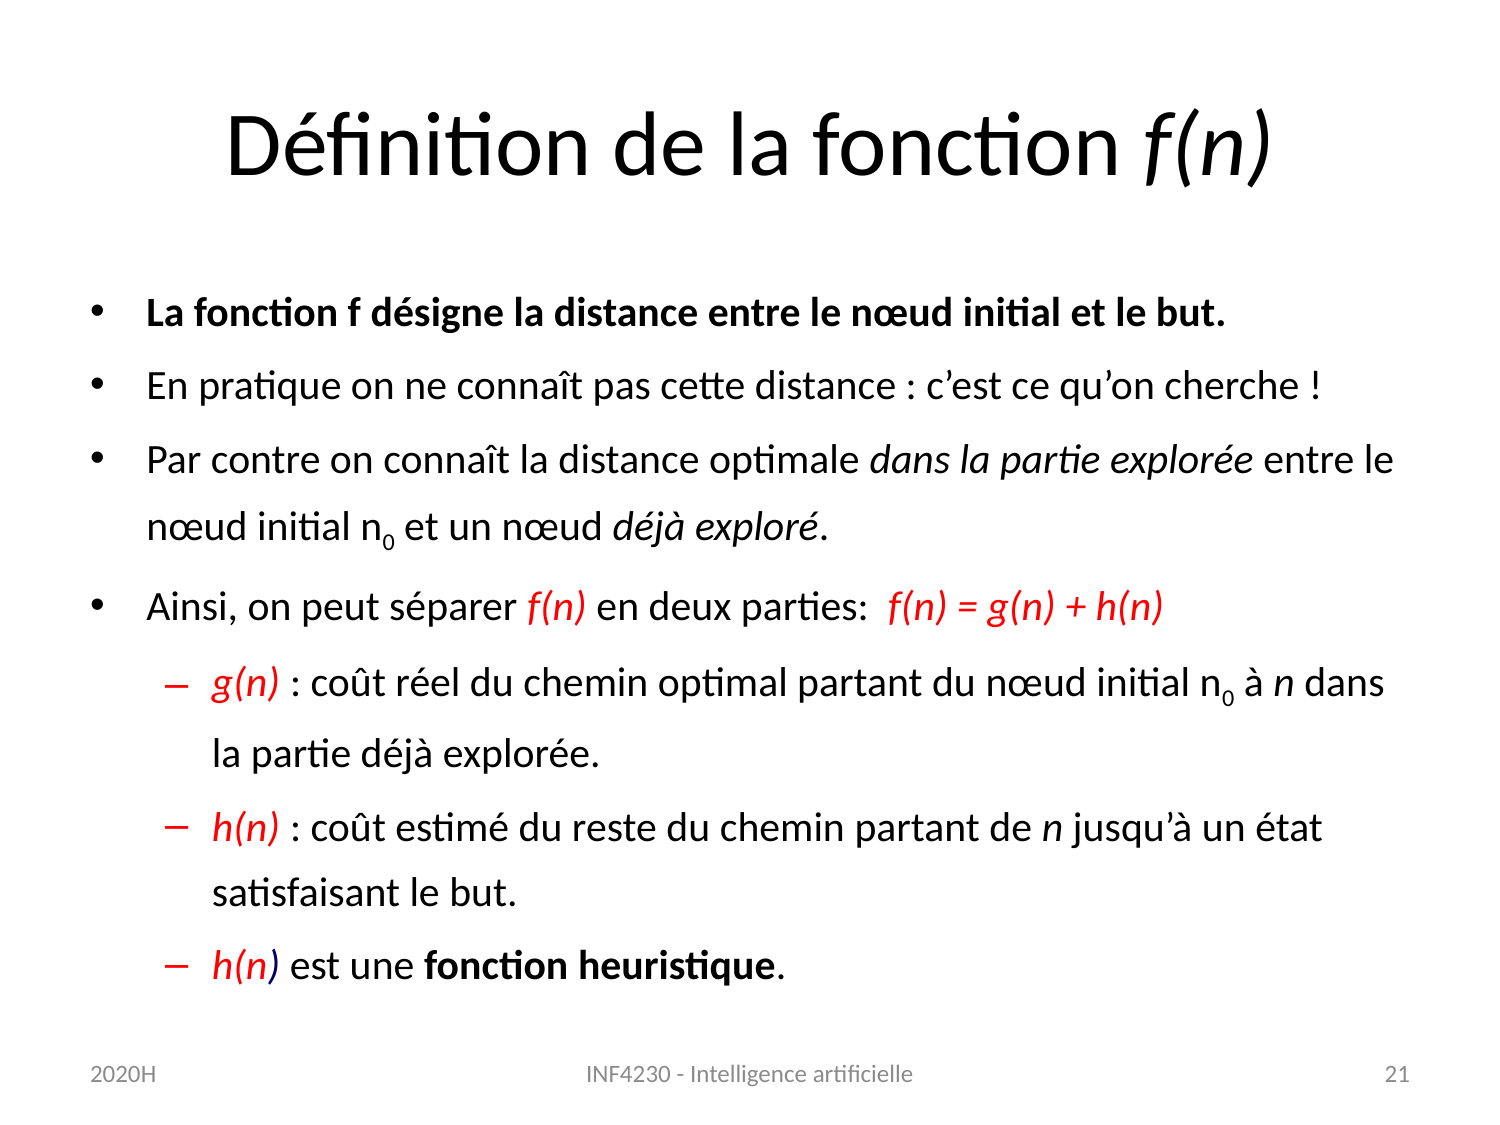

# Définition de la fonction f(n)
La fonction f désigne la distance entre le nœud initial et le but.
En pratique on ne connaît pas cette distance : c’est ce qu’on cherche !
Par contre on connaît la distance optimale dans la partie explorée entre le nœud initial n0 et un nœud déjà exploré.
Ainsi, on peut séparer f(n) en deux parties: f(n) = g(n) + h(n)
g(n) : coût réel du chemin optimal partant du nœud initial n0 à n dans la partie déjà explorée.
h(n) : coût estimé du reste du chemin partant de n jusqu’à un état satisfaisant le but.
h(n) est une fonction heuristique.
2020H
INF4230 - Intelligence artificielle